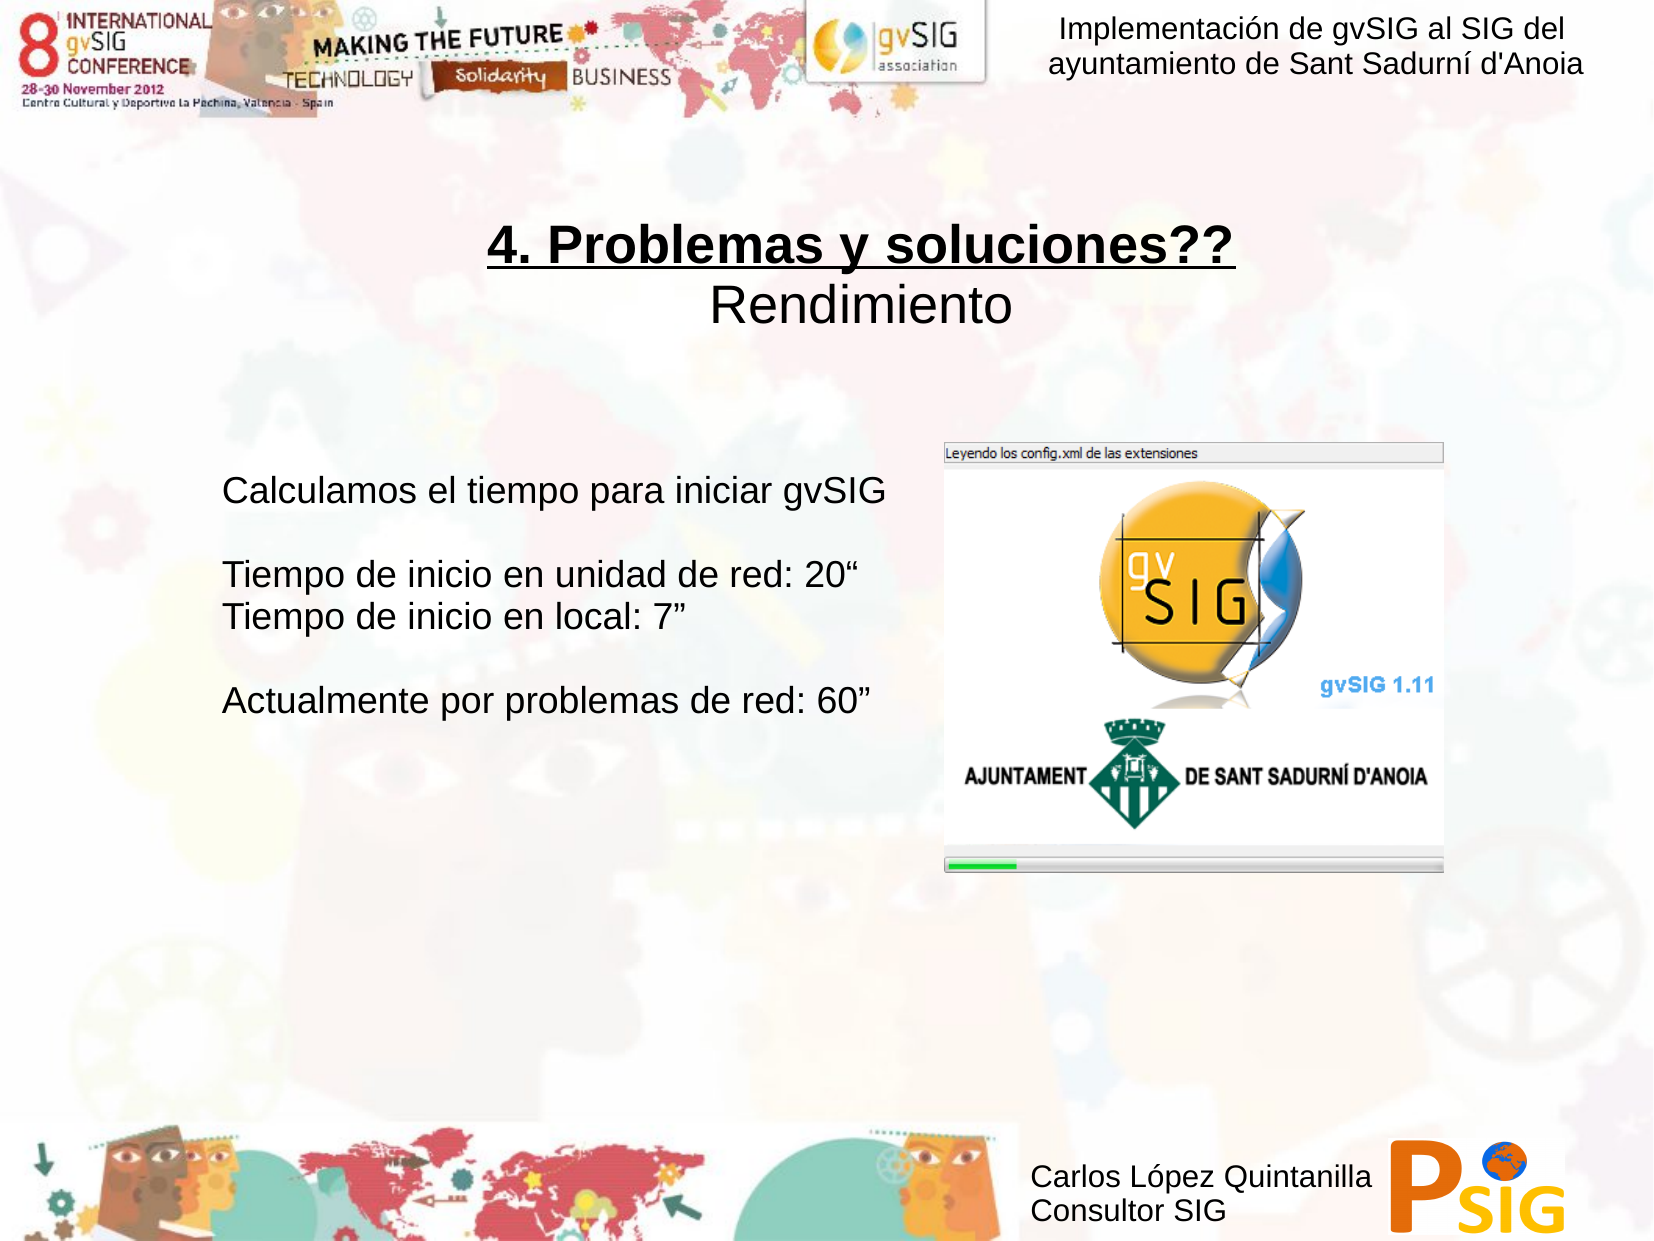

4. Problemas y soluciones??
Rendimiento
Calculamos el tiempo para iniciar gvSIG
Tiempo de inicio en unidad de red: 20“
Tiempo de inicio en local: 7”
Actualmente por problemas de red: 60”